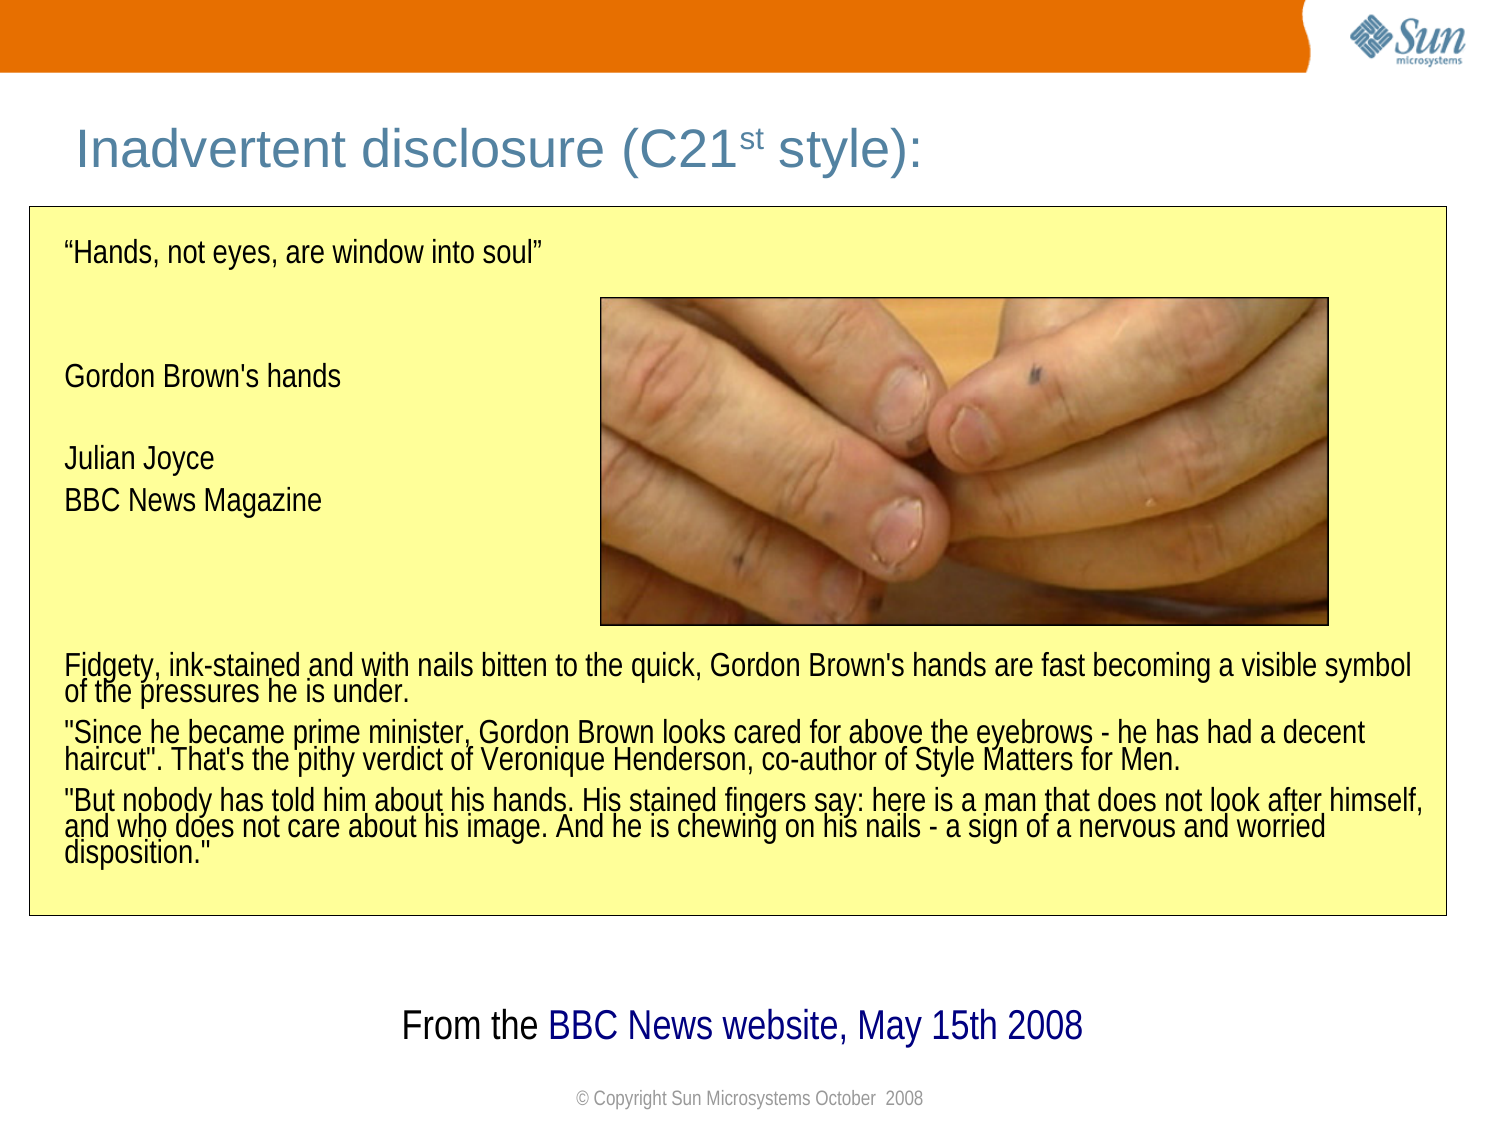

# Inadvertent disclosure (C21st style):
“Hands, not eyes, are window into soul”
Gordon Brown's hands
Julian Joyce
BBC News Magazine
Fidgety, ink-stained and with nails bitten to the quick, Gordon Brown's hands are fast becoming a visible symbol of the pressures he is under.
"Since he became prime minister, Gordon Brown looks cared for above the eyebrows - he has had a decent haircut". That's the pithy verdict of Veronique Henderson, co-author of Style Matters for Men.
"But nobody has told him about his hands. His stained fingers say: here is a man that does not look after himself, and who does not care about his image. And he is chewing on his nails - a sign of a nervous and worried disposition."
From the BBC News website, May 15th 2008